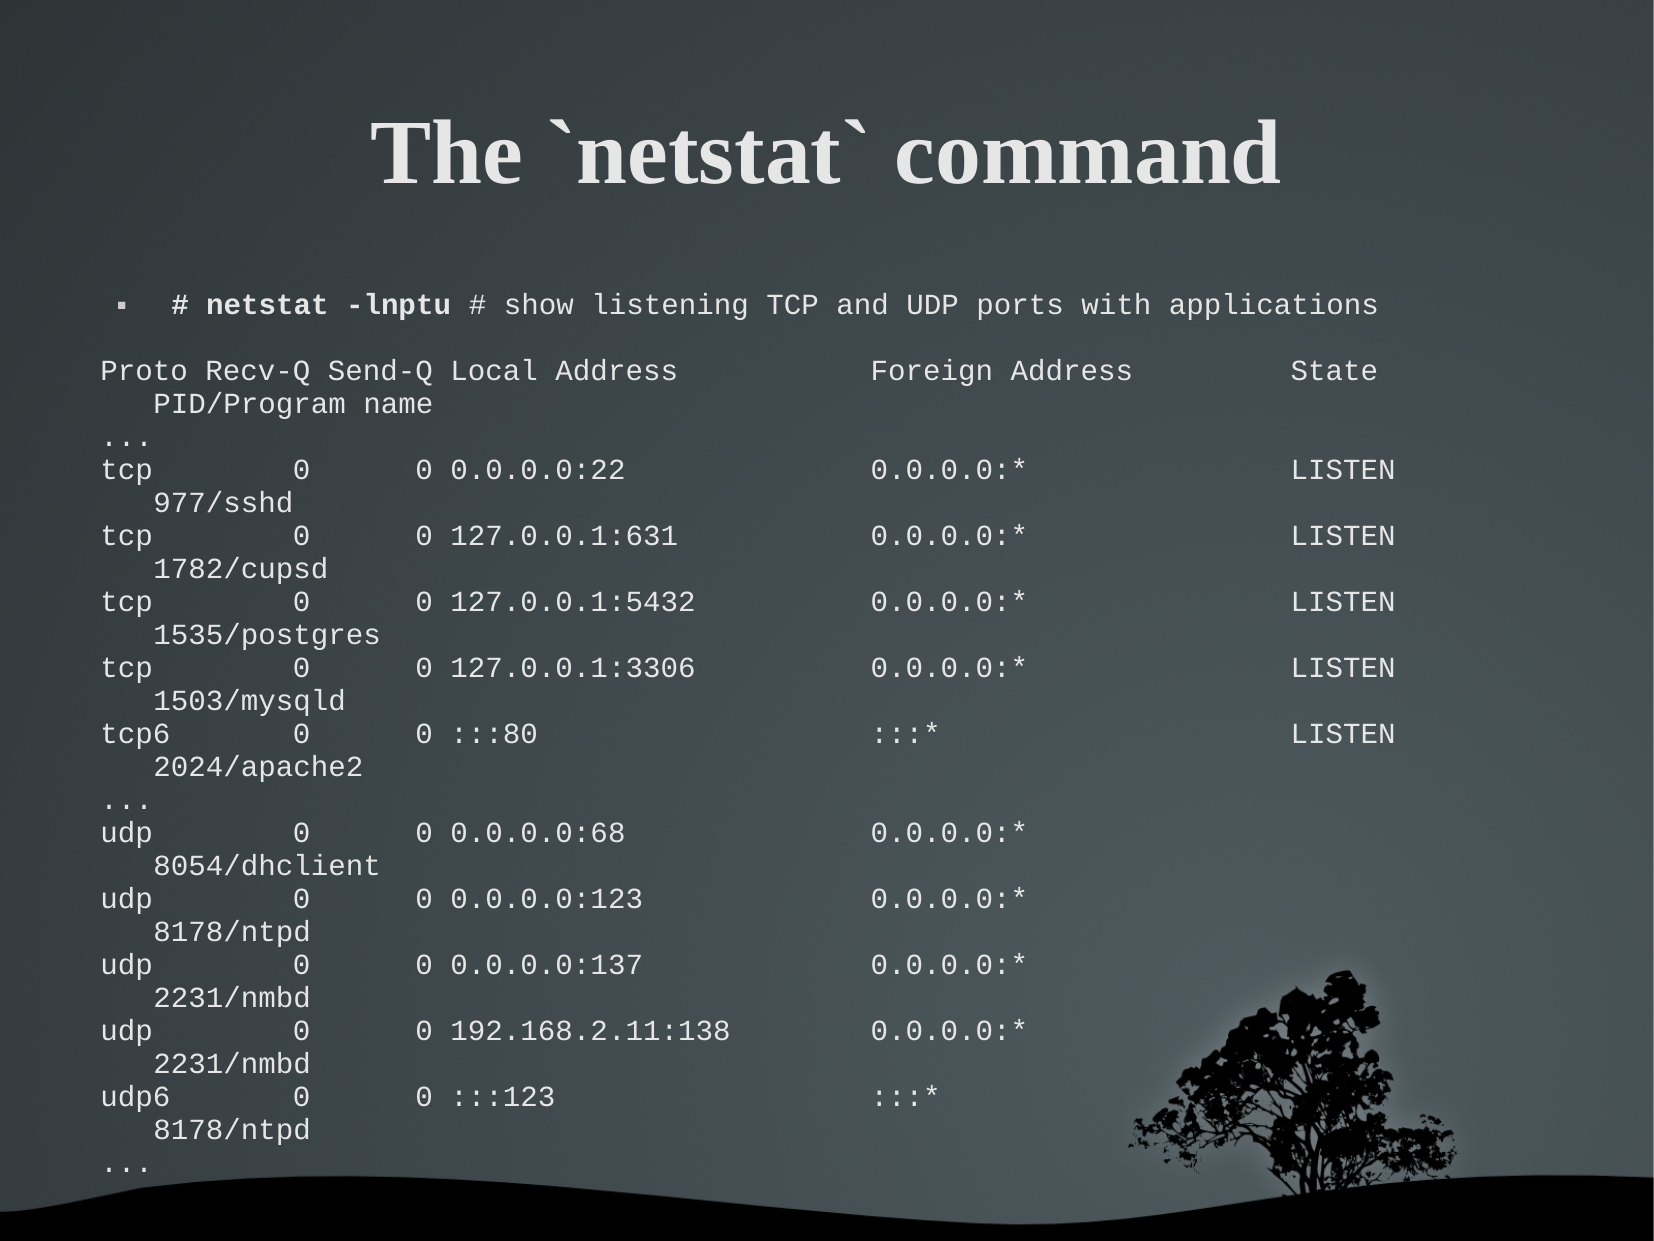

The `netstat` command
# # netstat -lnptu # show listening TCP and UDP ports with applications
Proto Recv-Q Send-Q Local Address Foreign Address State PID/Program name
...
tcp 0 0 0.0.0.0:22 0.0.0.0:* LISTEN 977/sshd
tcp 0 0 127.0.0.1:631 0.0.0.0:* LISTEN 1782/cupsd
tcp 0 0 127.0.0.1:5432 0.0.0.0:* LISTEN 1535/postgres
tcp 0 0 127.0.0.1:3306 0.0.0.0:* LISTEN 1503/mysqld
tcp6 0 0 :::80 :::* LISTEN 2024/apache2
...
udp 0 0 0.0.0.0:68 0.0.0.0:* 8054/dhclient
udp 0 0 0.0.0.0:123 0.0.0.0:* 8178/ntpd
udp 0 0 0.0.0.0:137 0.0.0.0:* 2231/nmbd
udp 0 0 192.168.2.11:138 0.0.0.0:* 2231/nmbd
udp6 0 0 :::123 :::* 8178/ntpd
...